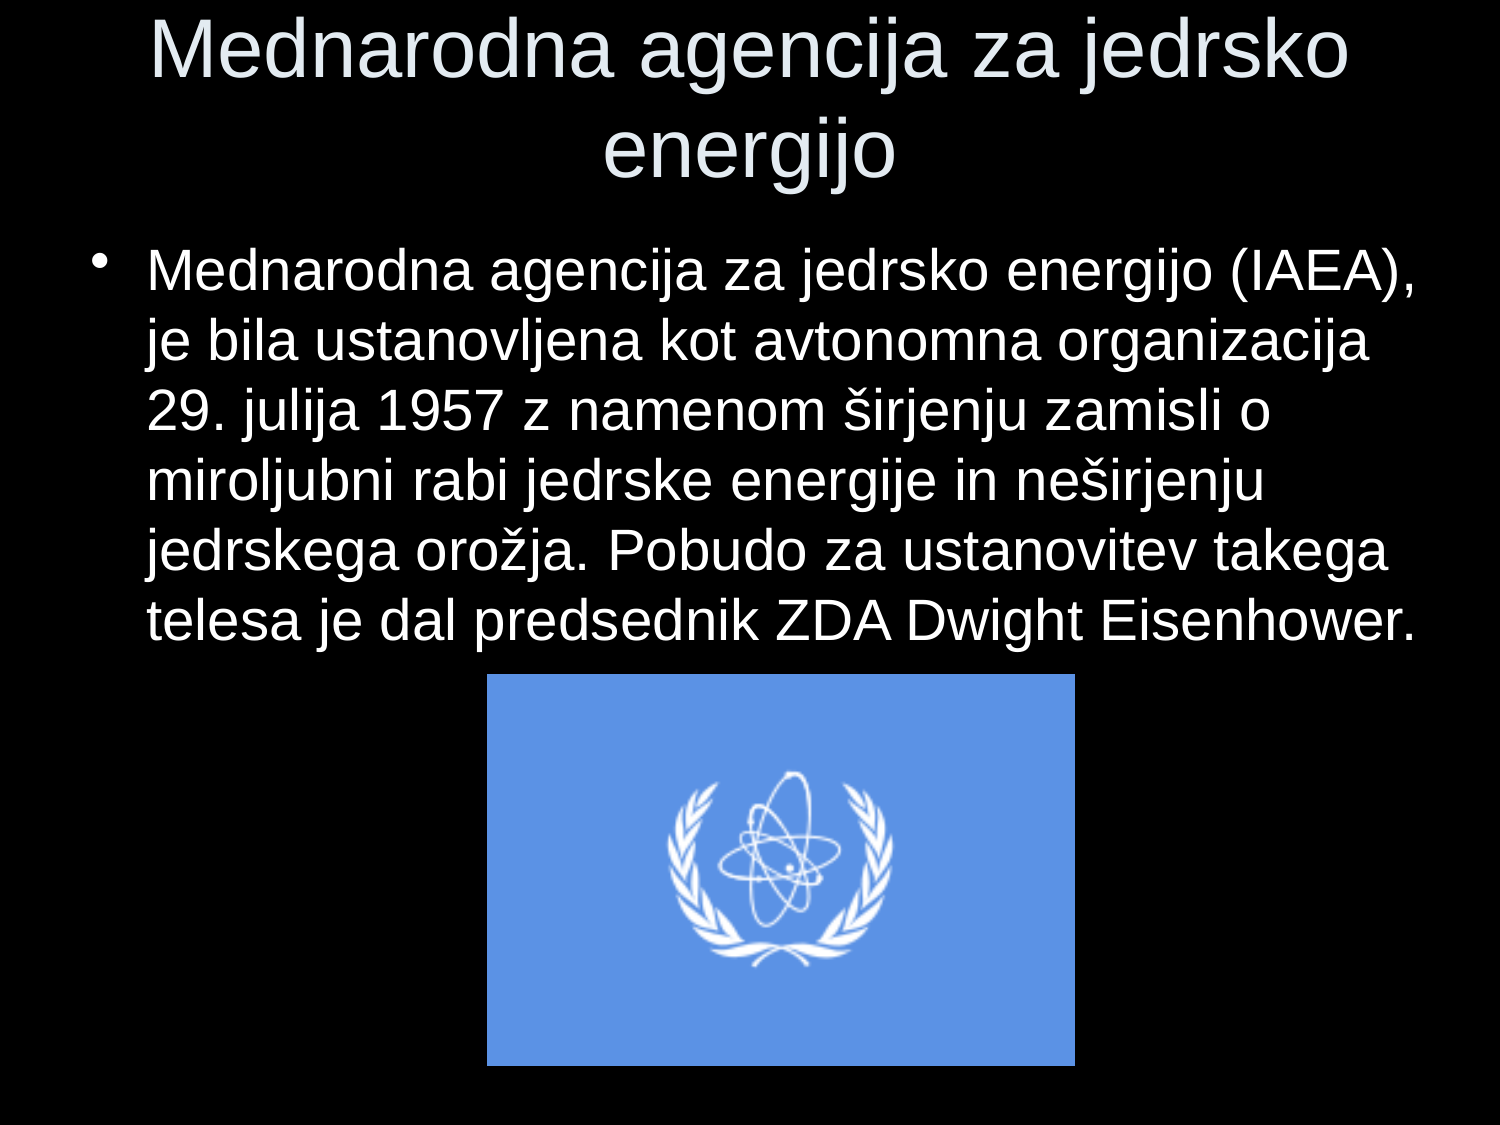

# Mednarodna agencija za jedrsko energijo
Mednarodna agencija za jedrsko energijo (IAEA), je bila ustanovljena kot avtonomna organizacija 29. julija 1957 z namenom širjenju zamisli o miroljubni rabi jedrske energije in neširjenju jedrskega orožja. Pobudo za ustanovitev takega telesa je dal predsednik ZDA Dwight Eisenhower.